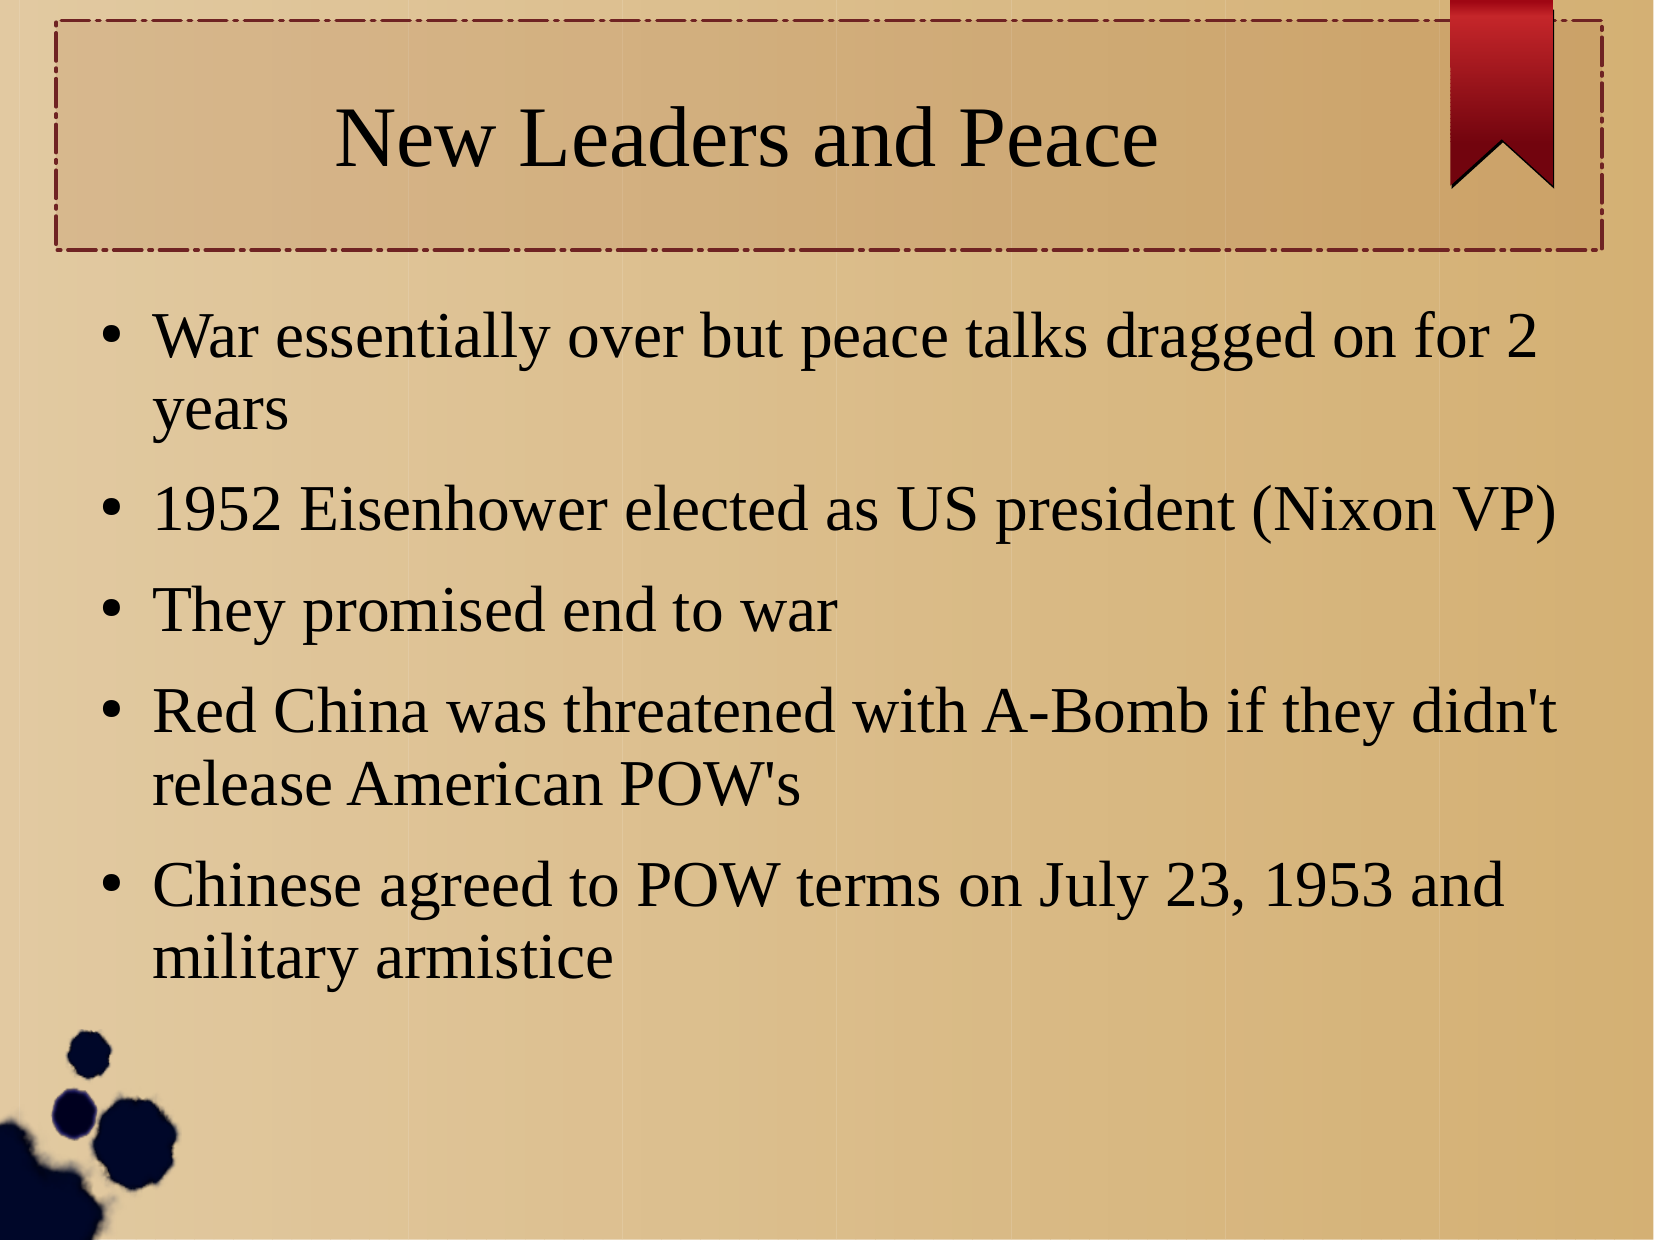

# New Leaders and Peace
War essentially over but peace talks dragged on for 2 years
1952 Eisenhower elected as US president (Nixon VP)
They promised end to war
Red China was threatened with A-Bomb if they didn't release American POW's
Chinese agreed to POW terms on July 23, 1953 and military armistice